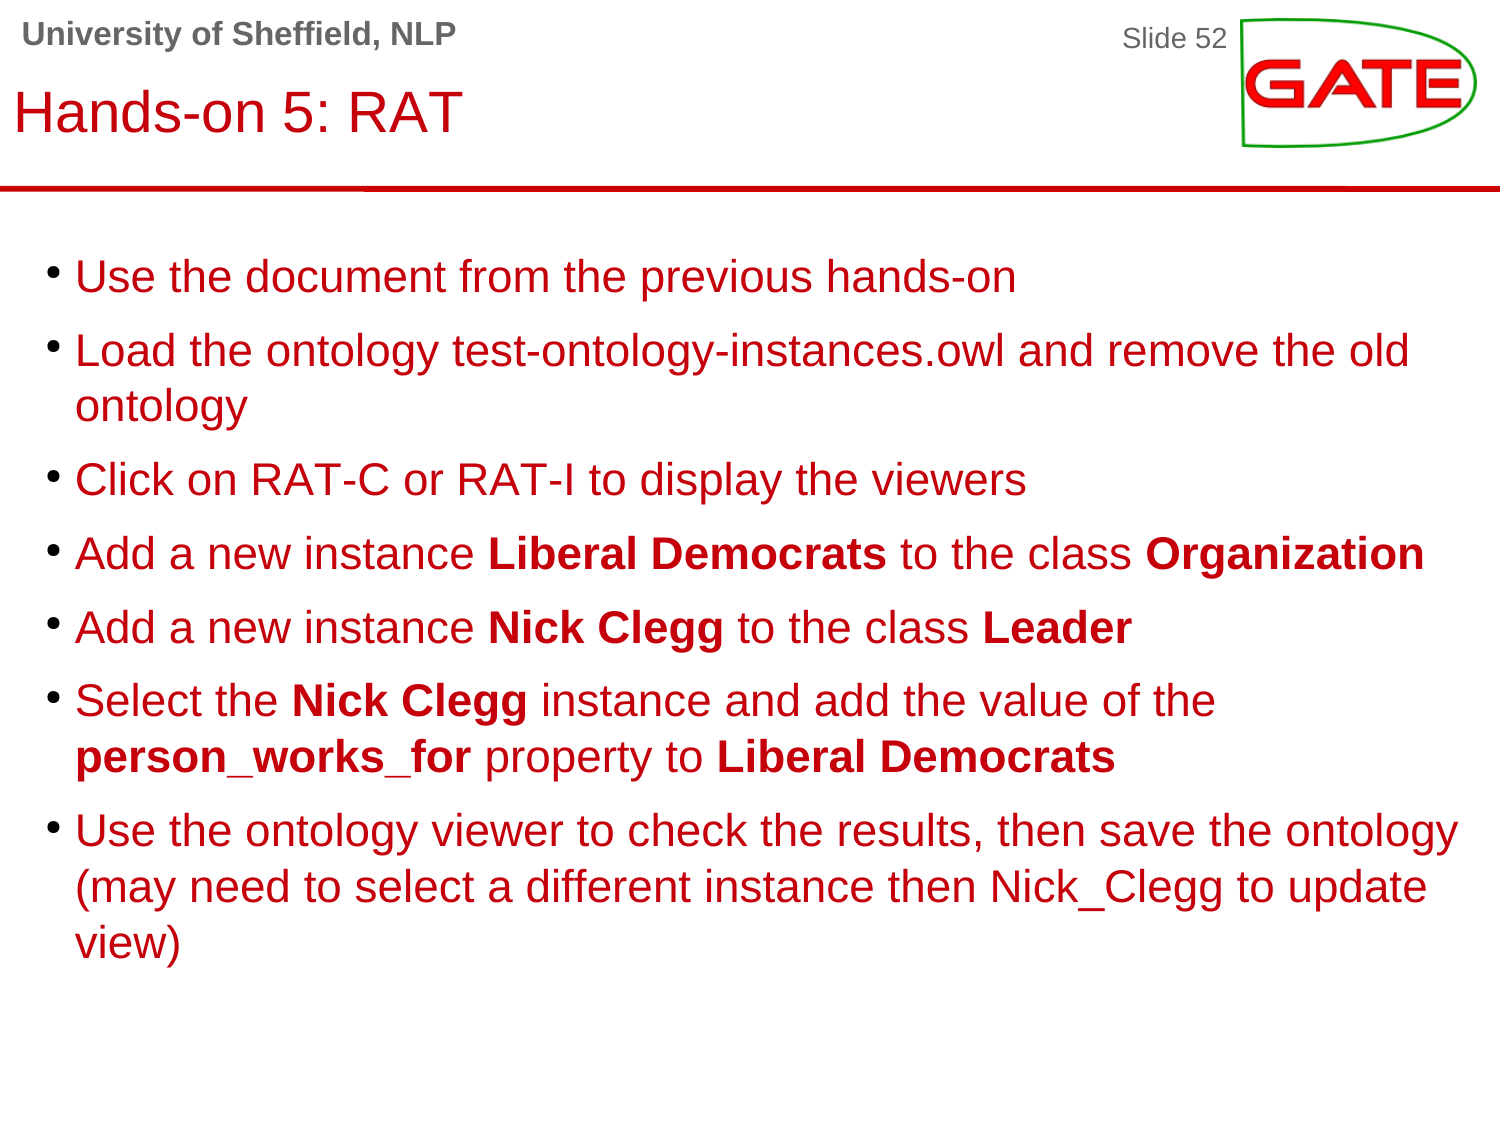

52
# Hands-on 5: RAT
Use the document from the previous hands-on
Load the ontology test-ontology-instances.owl and remove the old ontology
Click on RAT-C or RAT-I to display the viewers
Add a new instance Liberal Democrats to the class Organization
Add a new instance Nick Clegg to the class Leader
Select the Nick Clegg instance and add the value of the person_works_for property to Liberal Democrats
Use the ontology viewer to check the results, then save the ontology
(may need to select a different instance then Nick_Clegg to update view)